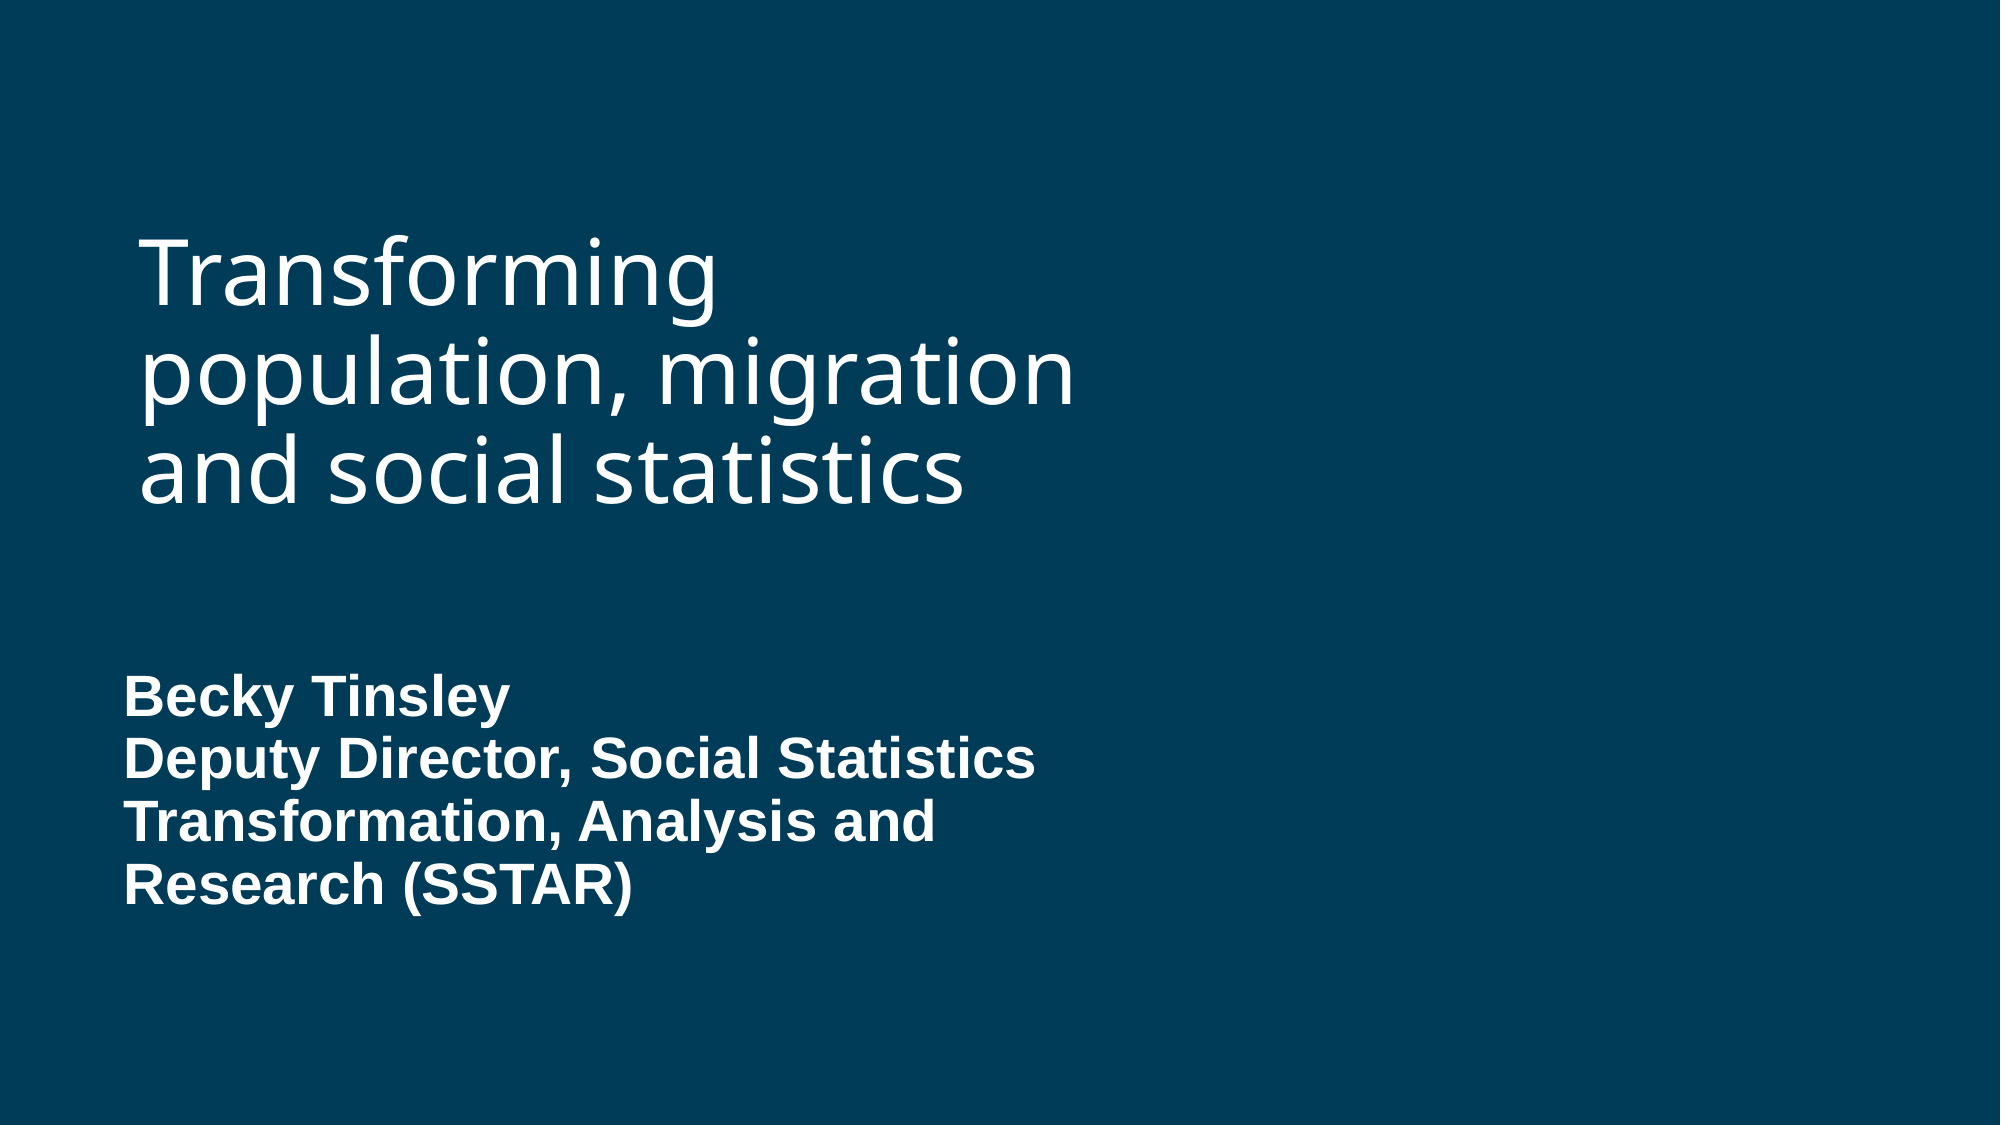

# Transforming population, migration and social statistics
Becky Tinsley
Deputy Director, Social Statistics Transformation, Analysis and Research (SSTAR)